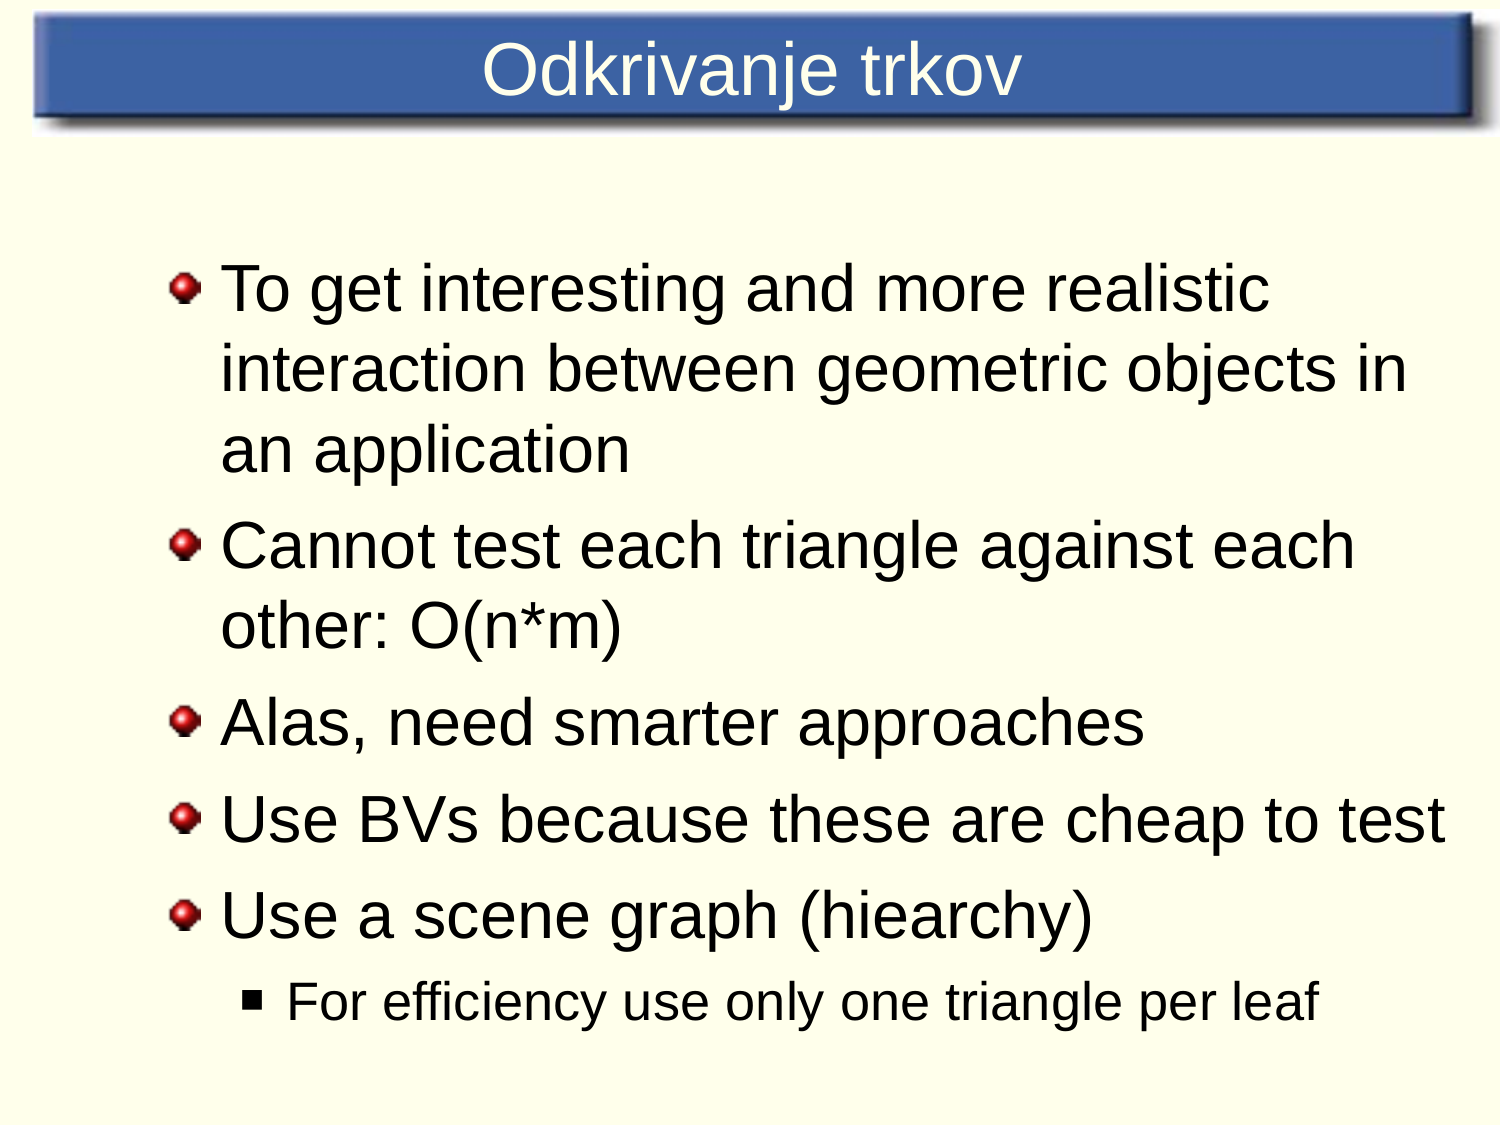

# Odkrivanje trkov
To get interesting and more realistic interaction between geometric objects in an application
Cannot test each triangle against each other: O(n*m)
Alas, need smarter approaches
Use BVs because these are cheap to test
Use a scene graph (hiearchy)
For efficiency use only one triangle per leaf